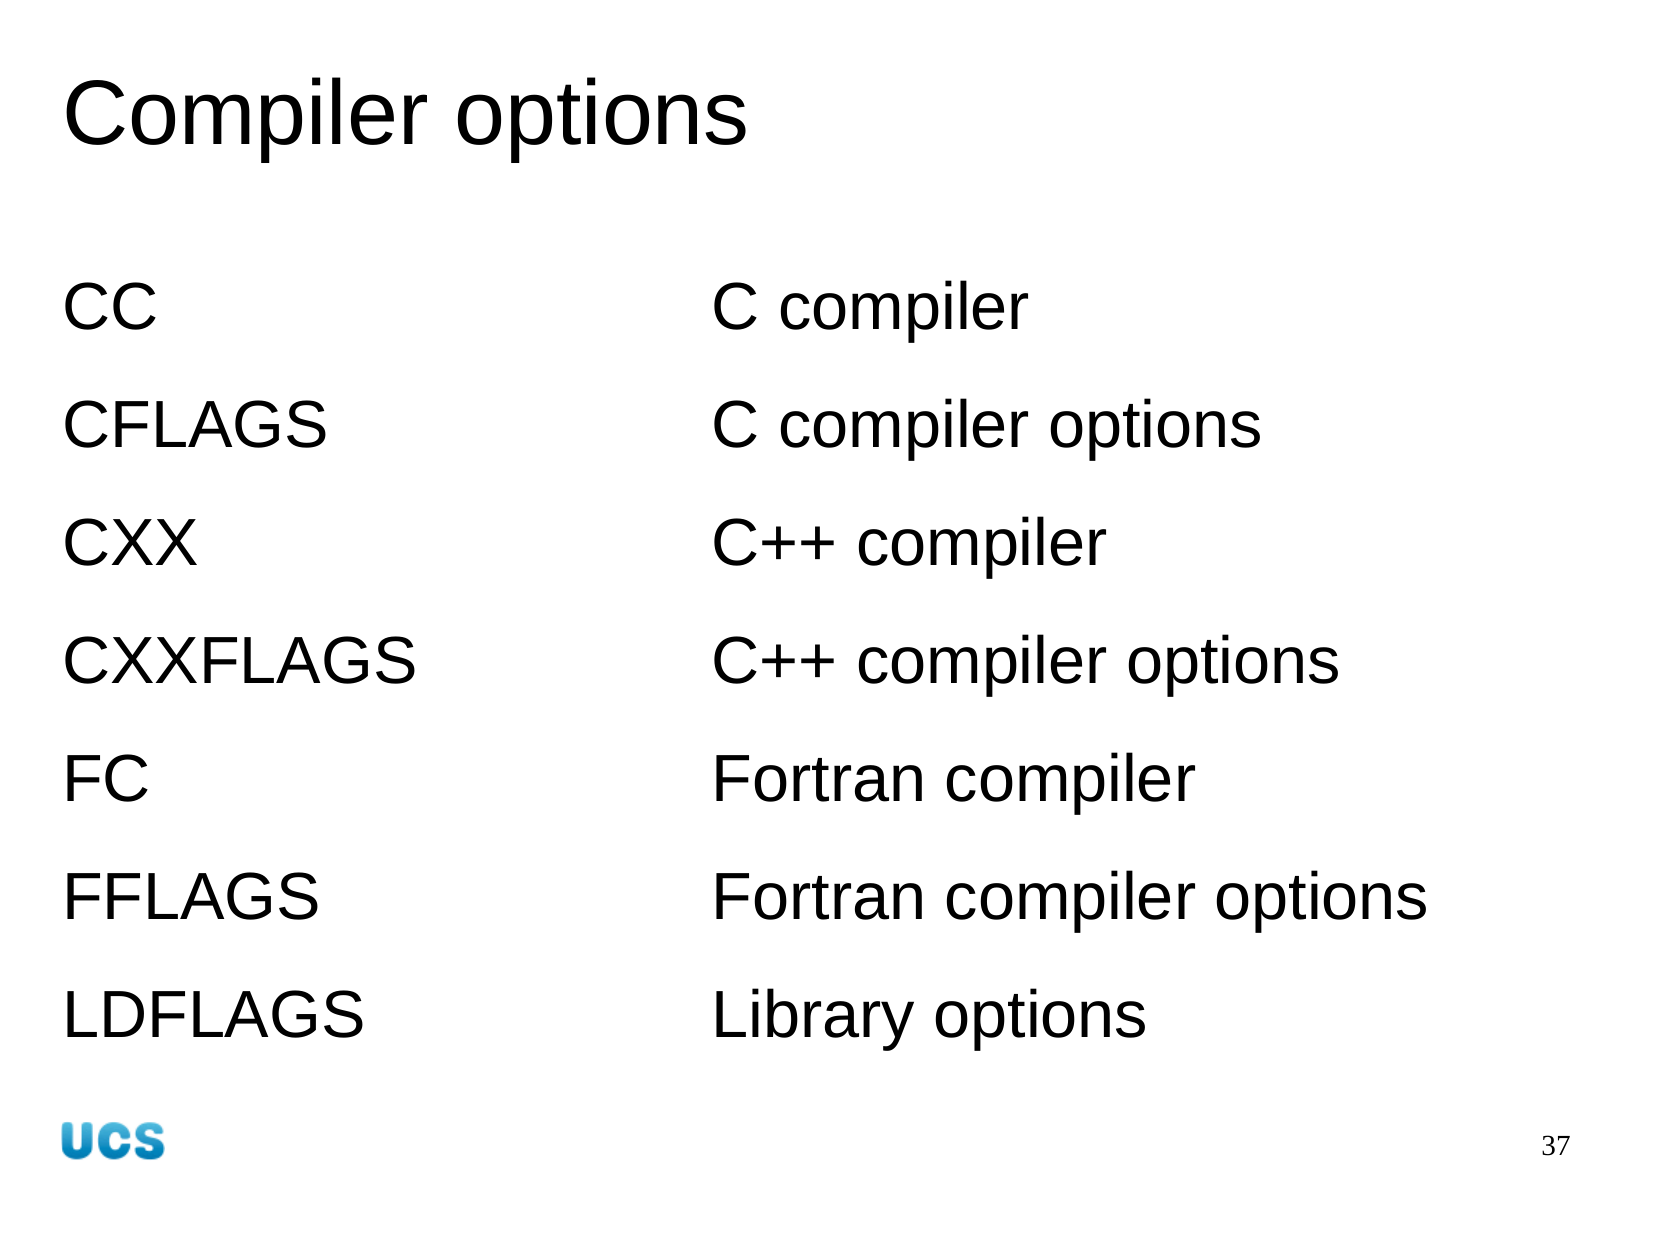

Compiler options
CC
C compiler
CFLAGS
C compiler options
CXX
C++ compiler
CXXFLAGS
C++ compiler options
FC
Fortran compiler
FFLAGS
Fortran compiler options
LDFLAGS
Library options
37